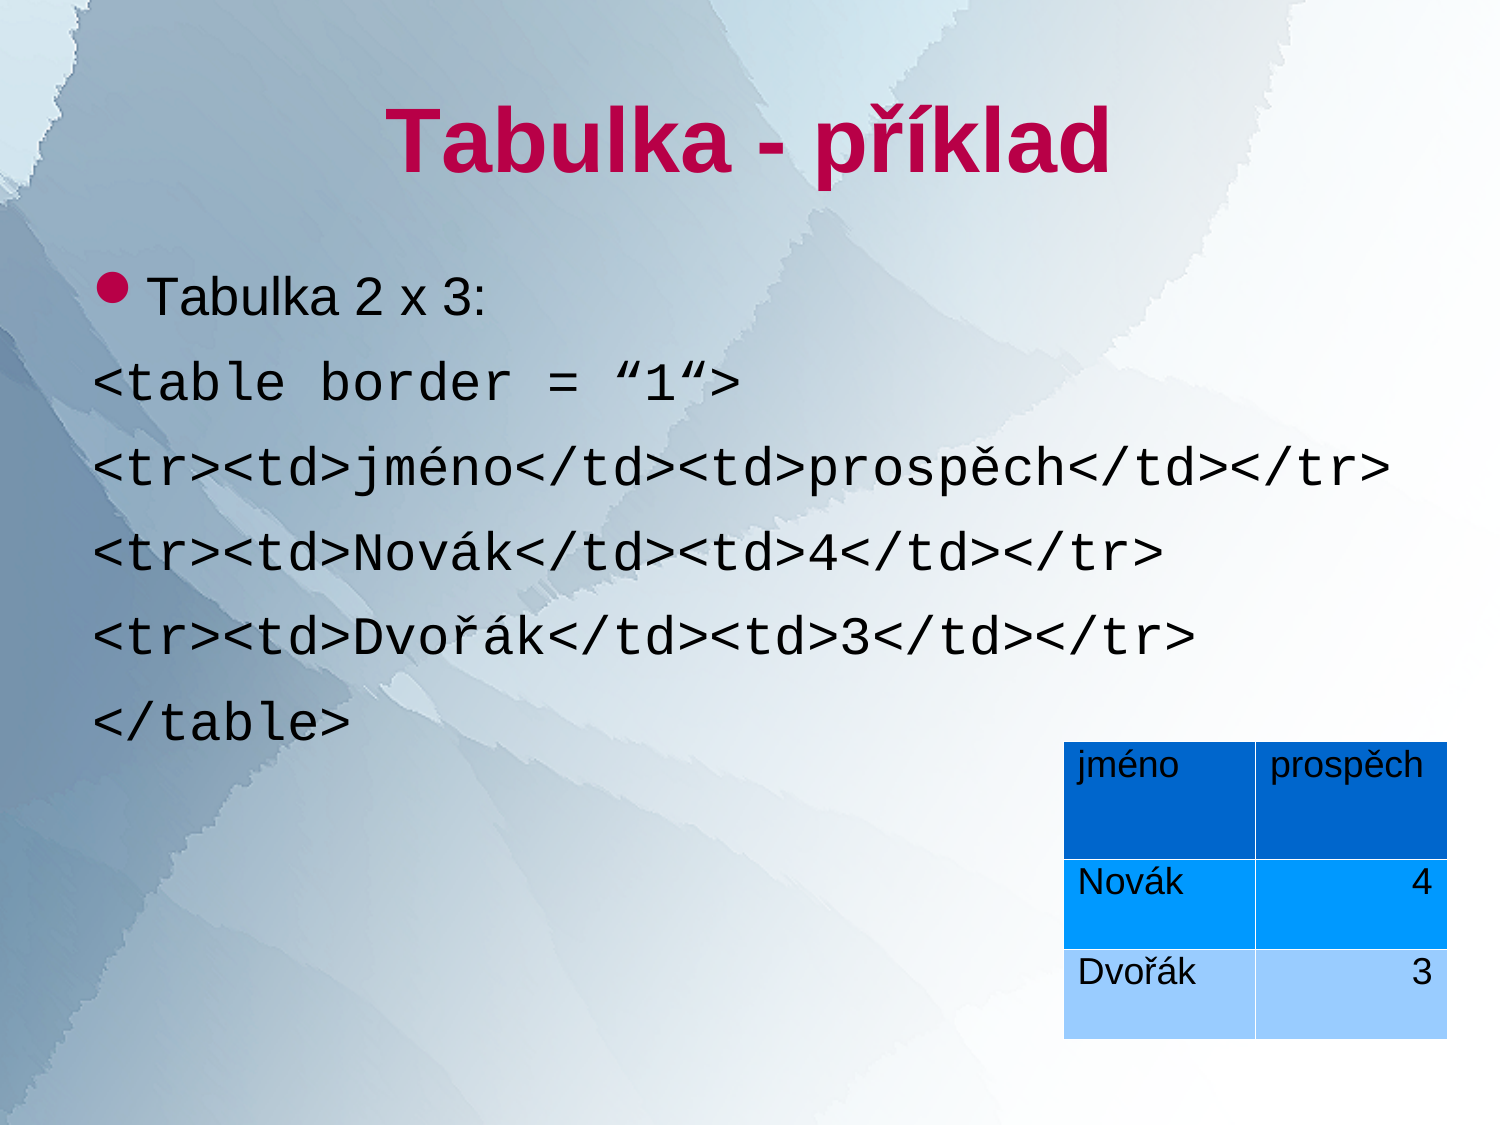

Tabulka - příklad
Tabulka 2 x 3:
<table border = “1“>
<tr><td>jméno</td><td>prospěch</td></tr>
<tr><td>Novák</td><td>4</td></tr>
<tr><td>Dvořák</td><td>3</td></tr>
</table>
| jméno | prospěch |
| --- | --- |
| Novák | 4 |
| Dvořák | 3 |